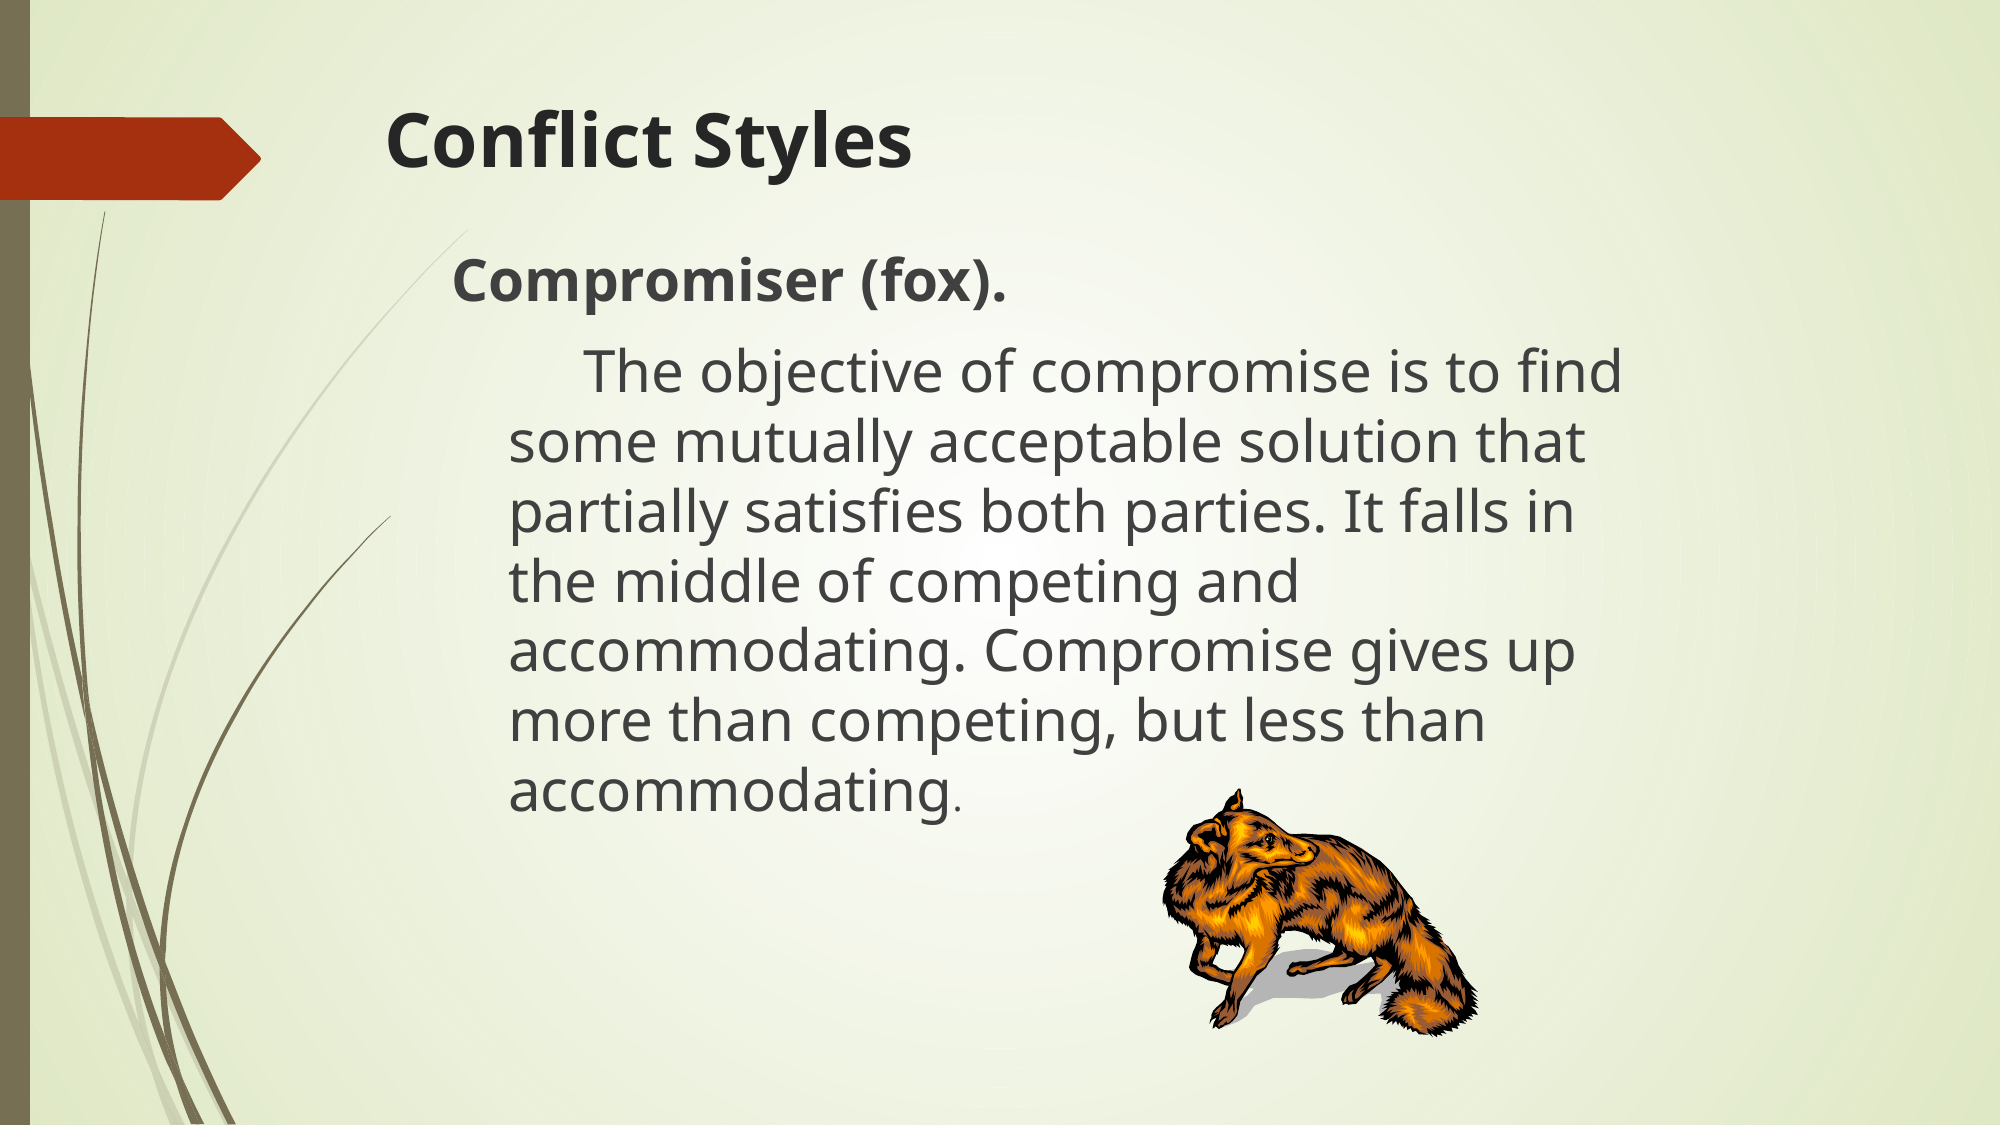

# Conflict Styles
Compromiser (fox).
	The objective of compromise is to find some mutually acceptable solution that partially satisfies both parties. It falls in the middle of competing and accommodating. Compromise gives up more than competing, but less than accommodating.